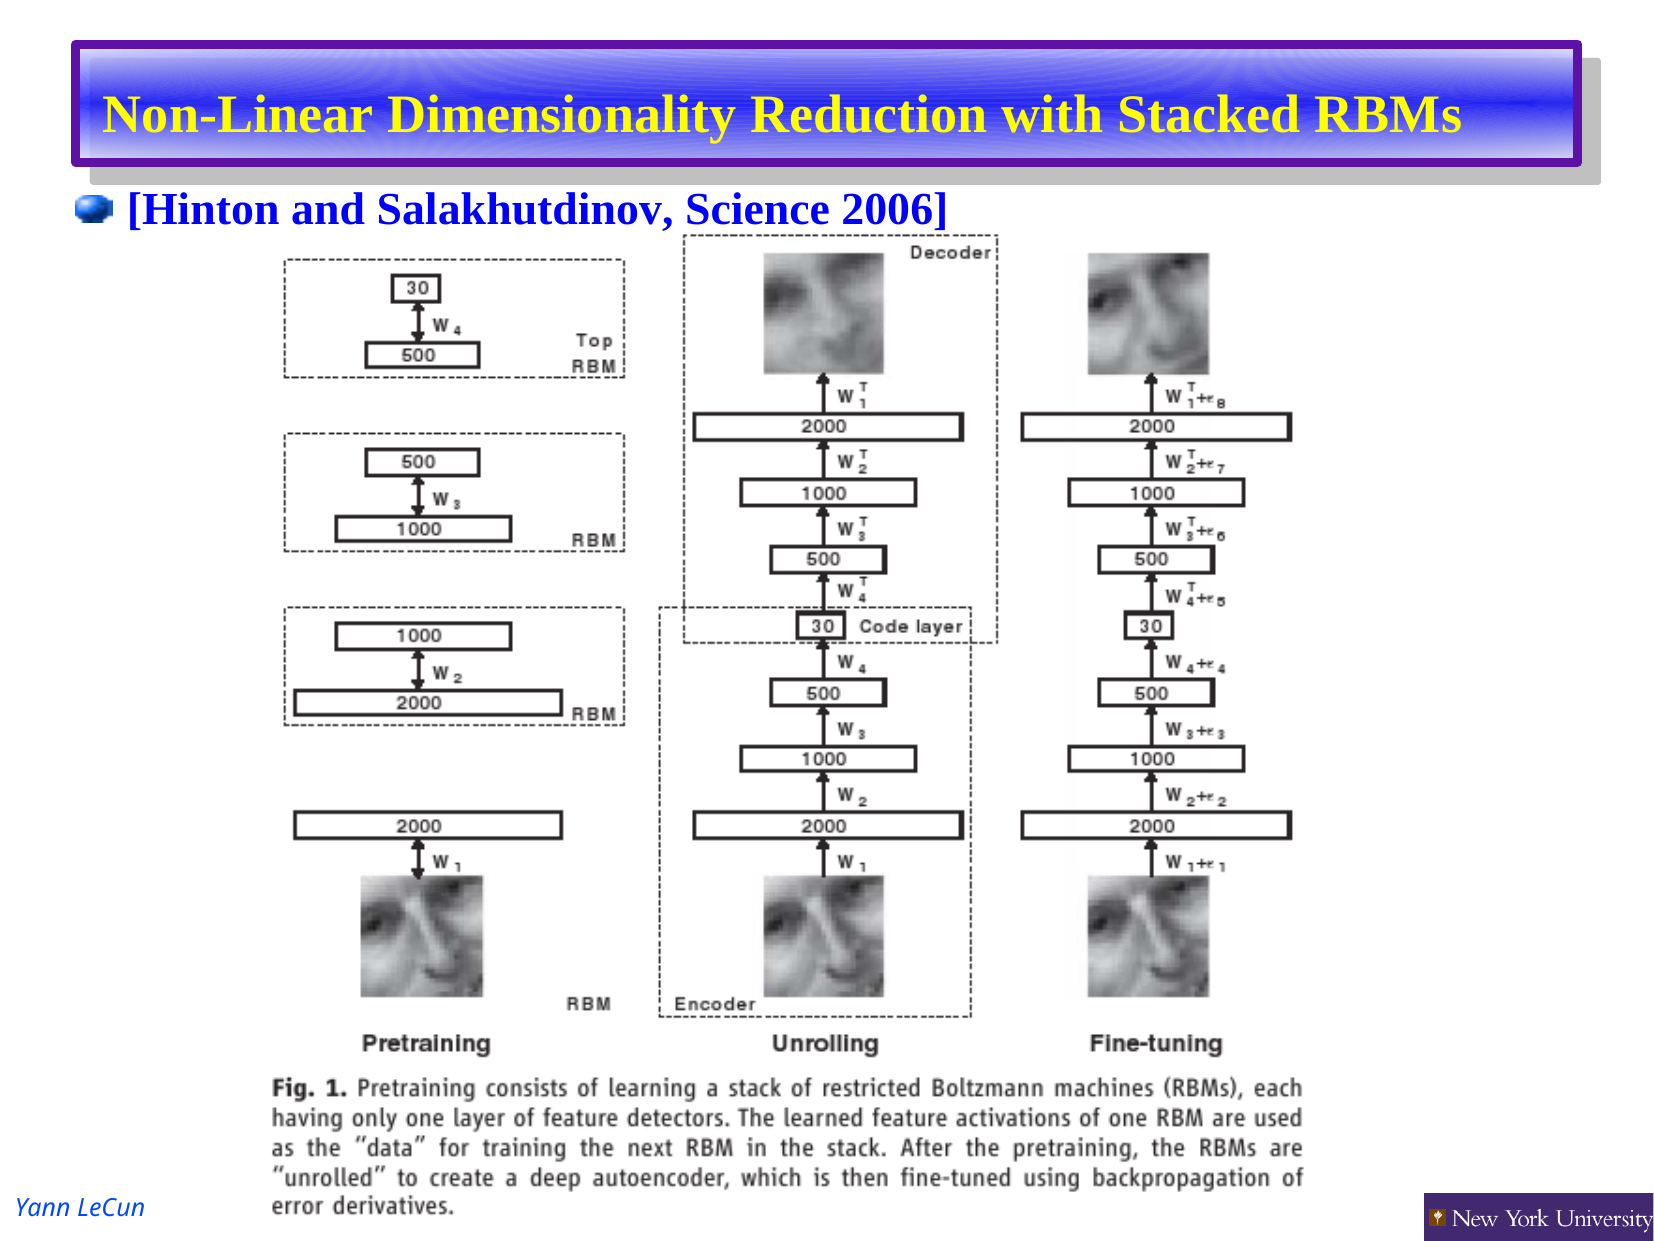

# Non-Linear Dimensionality Reduction with Stacked RBMs
[Hinton and Salakhutdinov, Science 2006]